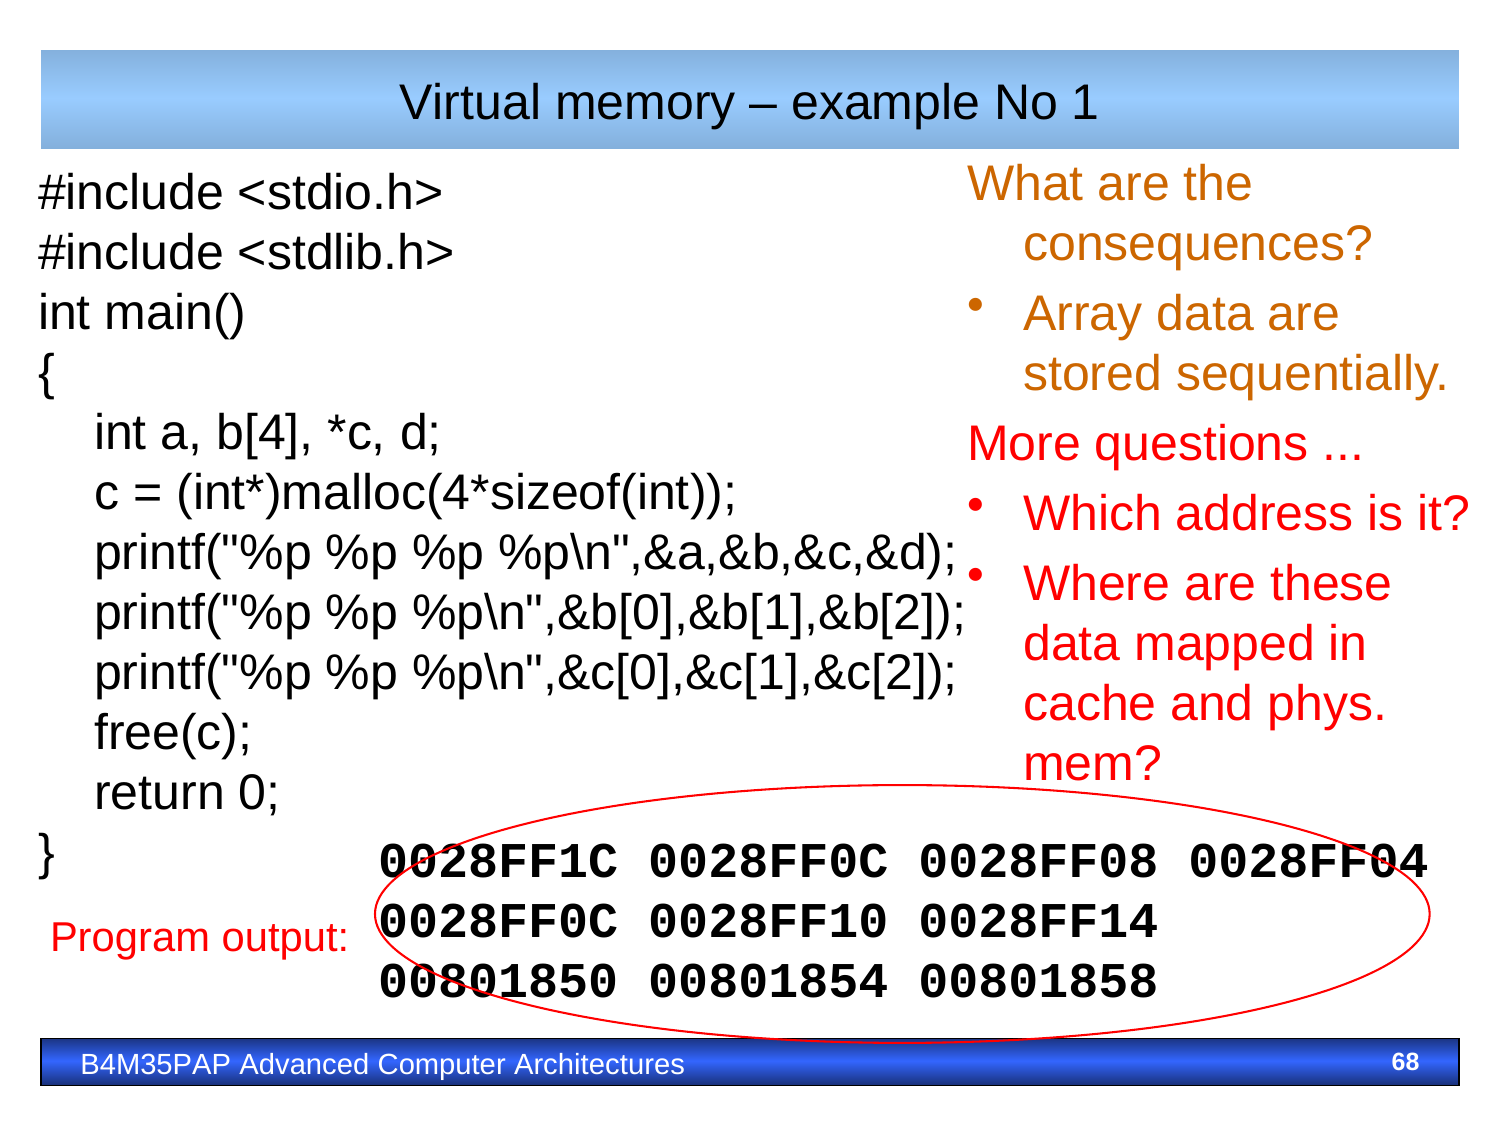

# Virtual memory – example No 1
What are the consequences?
Array data are stored sequentially.
More questions ...
Which address is it?
Where are these data mapped in cache and phys. mem?
#include <stdio.h>
#include <stdlib.h>
int main()
{
 int a, b[4], *c, d;
 c = (int*)malloc(4*sizeof(int));
 printf("%p %p %p %p\n",&a,&b,&c,&d);
 printf("%p %p %p\n",&b[0],&b[1],&b[2]);
 printf("%p %p %p\n",&c[0],&c[1],&c[2]);
 free(c);
 return 0;
}
0028FF1C 0028FF0C 0028FF08 0028FF04
0028FF0C 0028FF10 0028FF14
00801850 00801854 00801858
Program output: